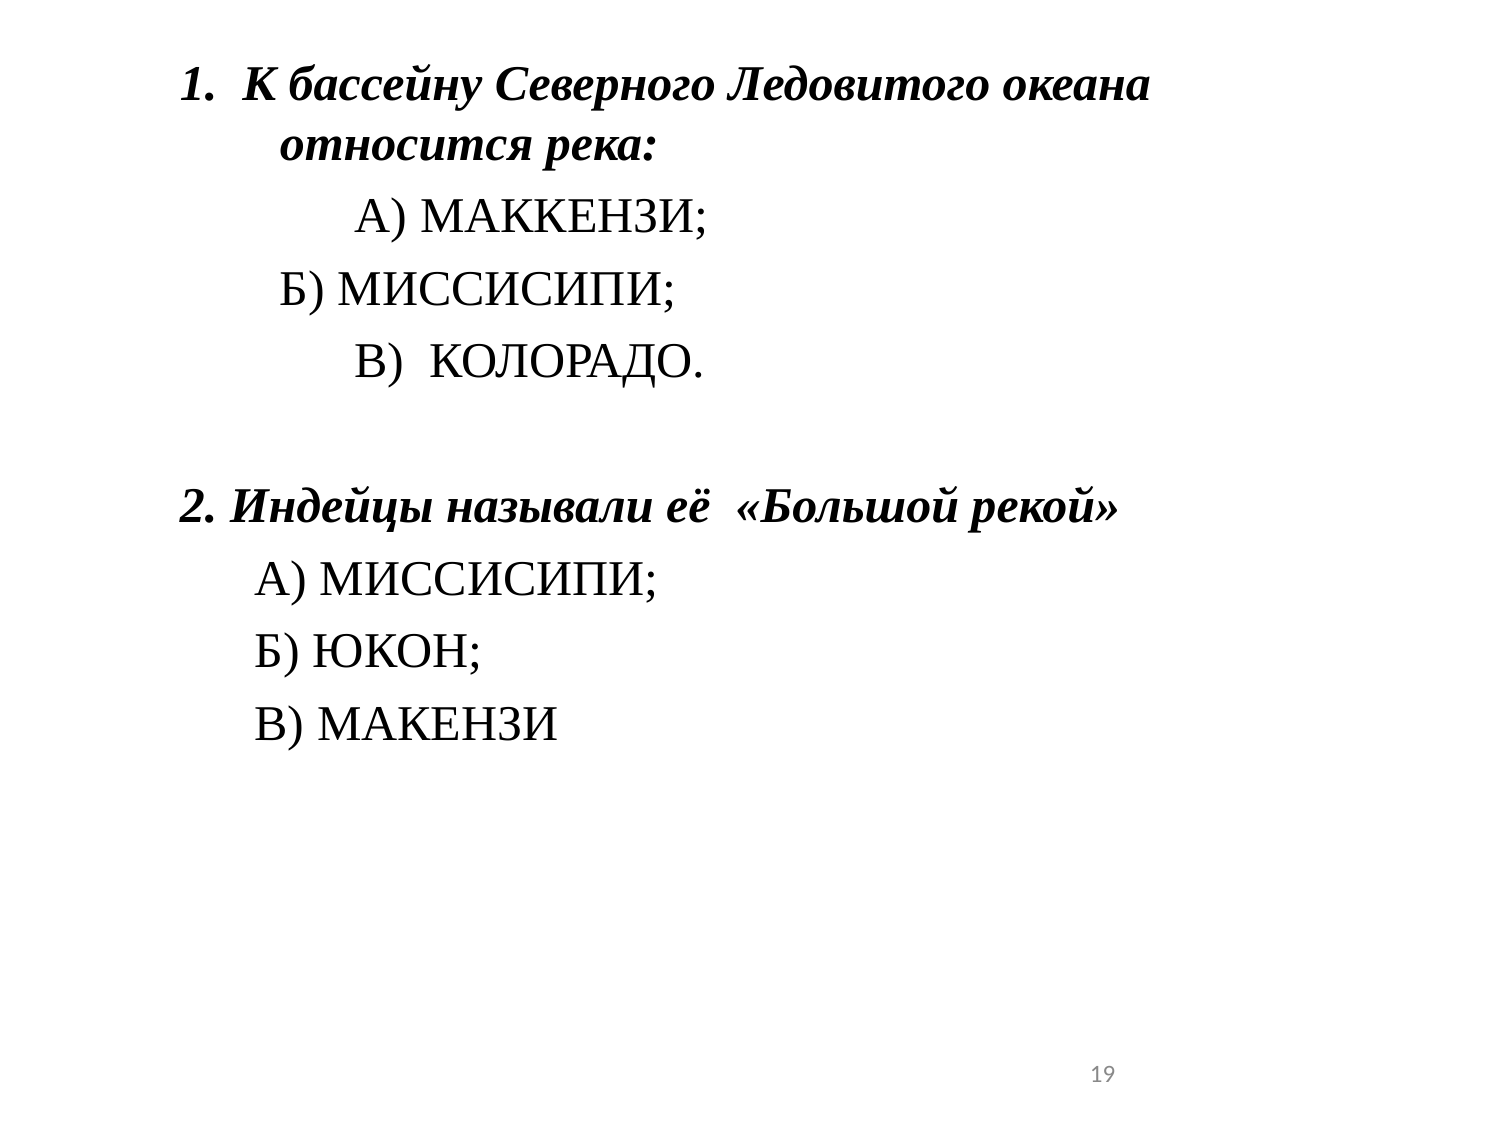

# 1. К бассейну Северного Ледовитого океана относится река:
 	А) МАККЕНЗИ;
	Б) МИССИСИПИ;
 	В) КОЛОРАДО.
2. Индейцы называли её «Большой рекой»
 А) МИССИСИПИ;
 Б) ЮКОН;
 В) МАКЕНЗИ